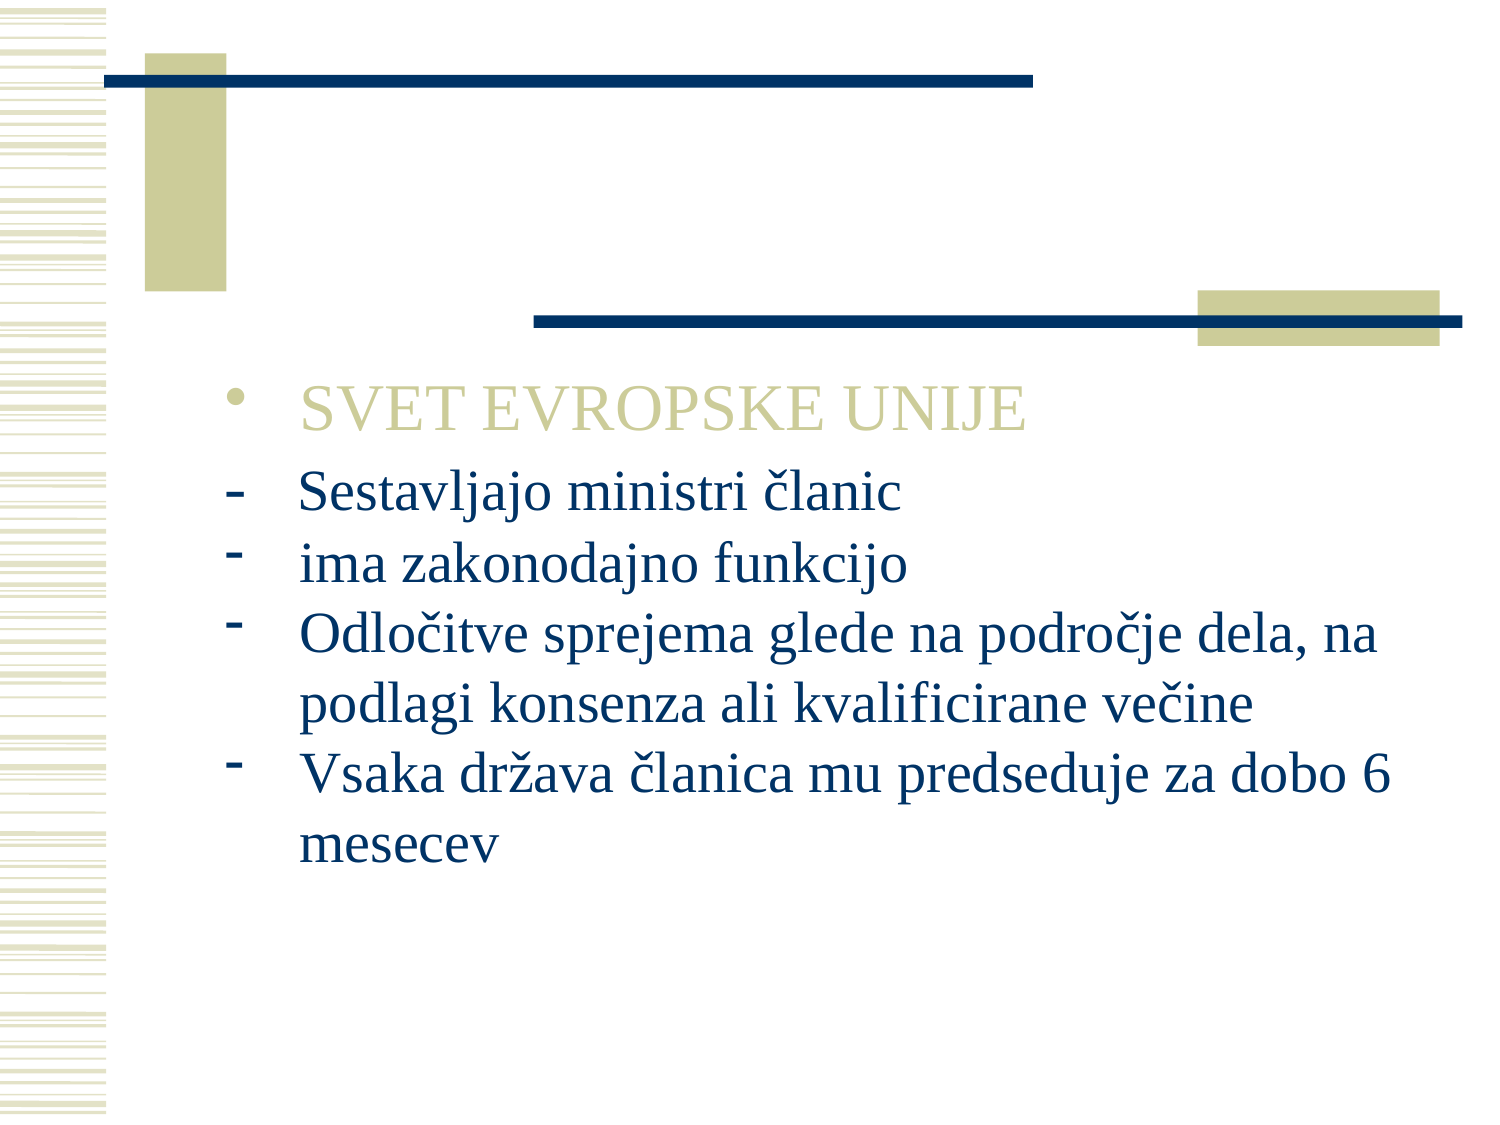

SVET EVROPSKE UNIJE
- Sestavljajo ministri članic
ima zakonodajno funkcijo
Odločitve sprejema glede na področje dela, na podlagi konsenza ali kvalificirane večine
Vsaka država članica mu predseduje za dobo 6 mesecev